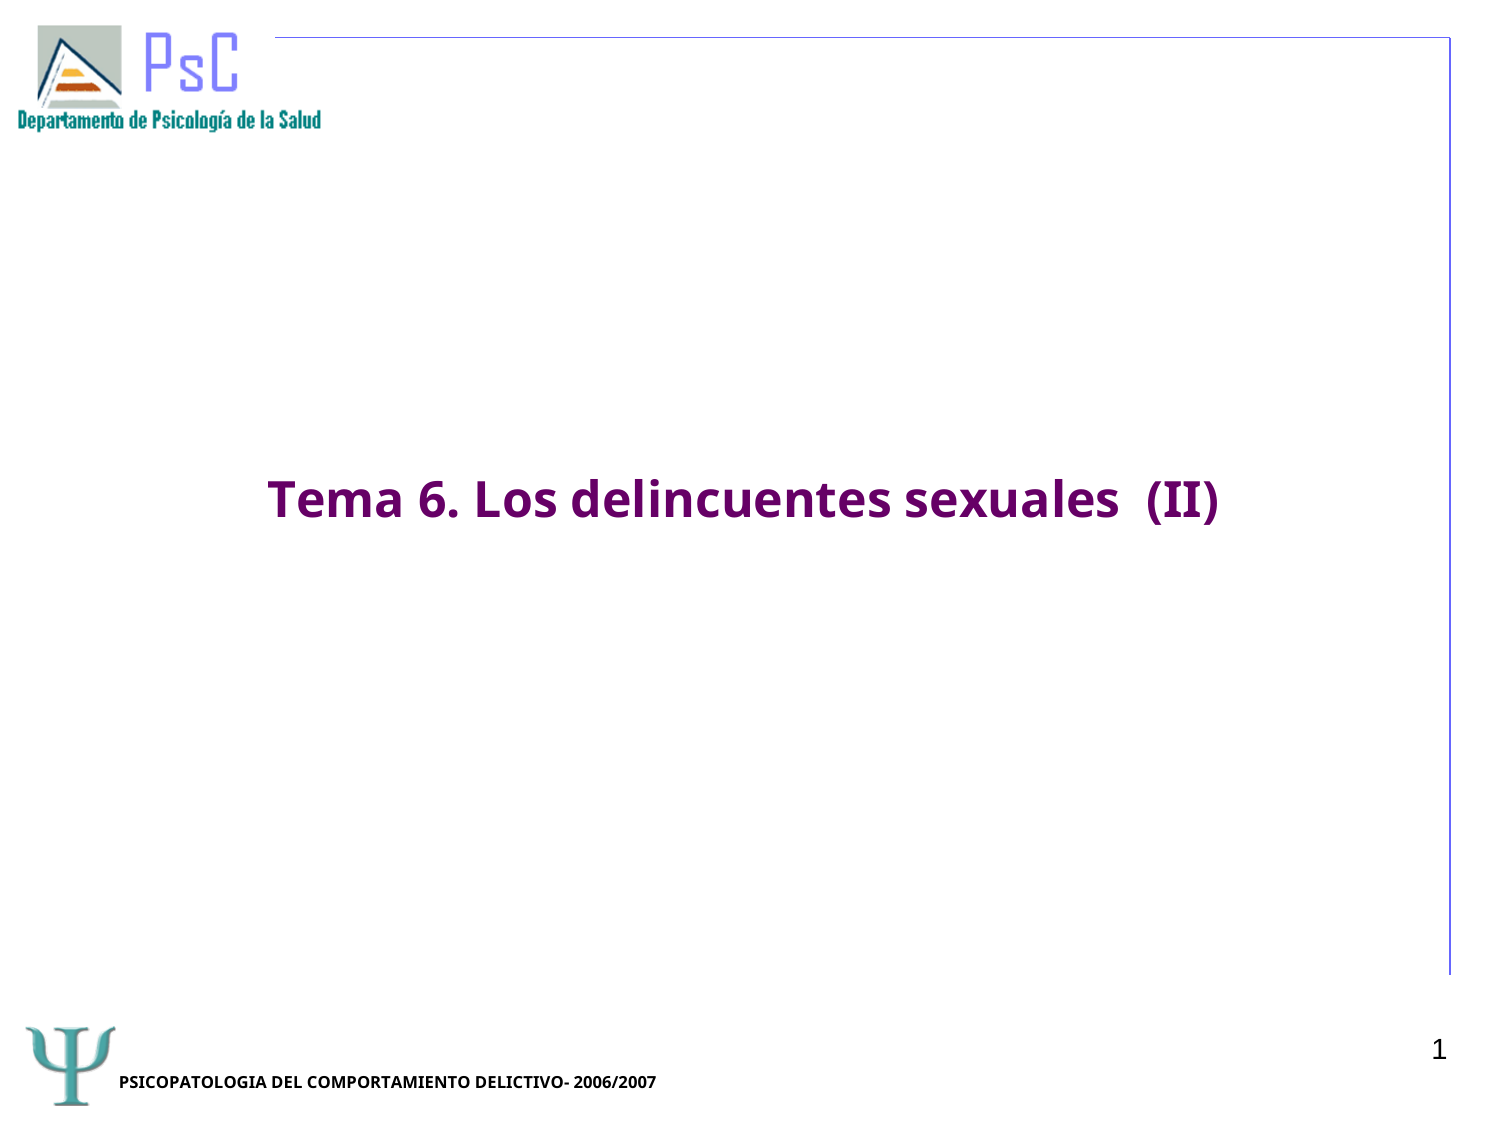

# Tema 6. Los delincuentes sexuales (II)
1